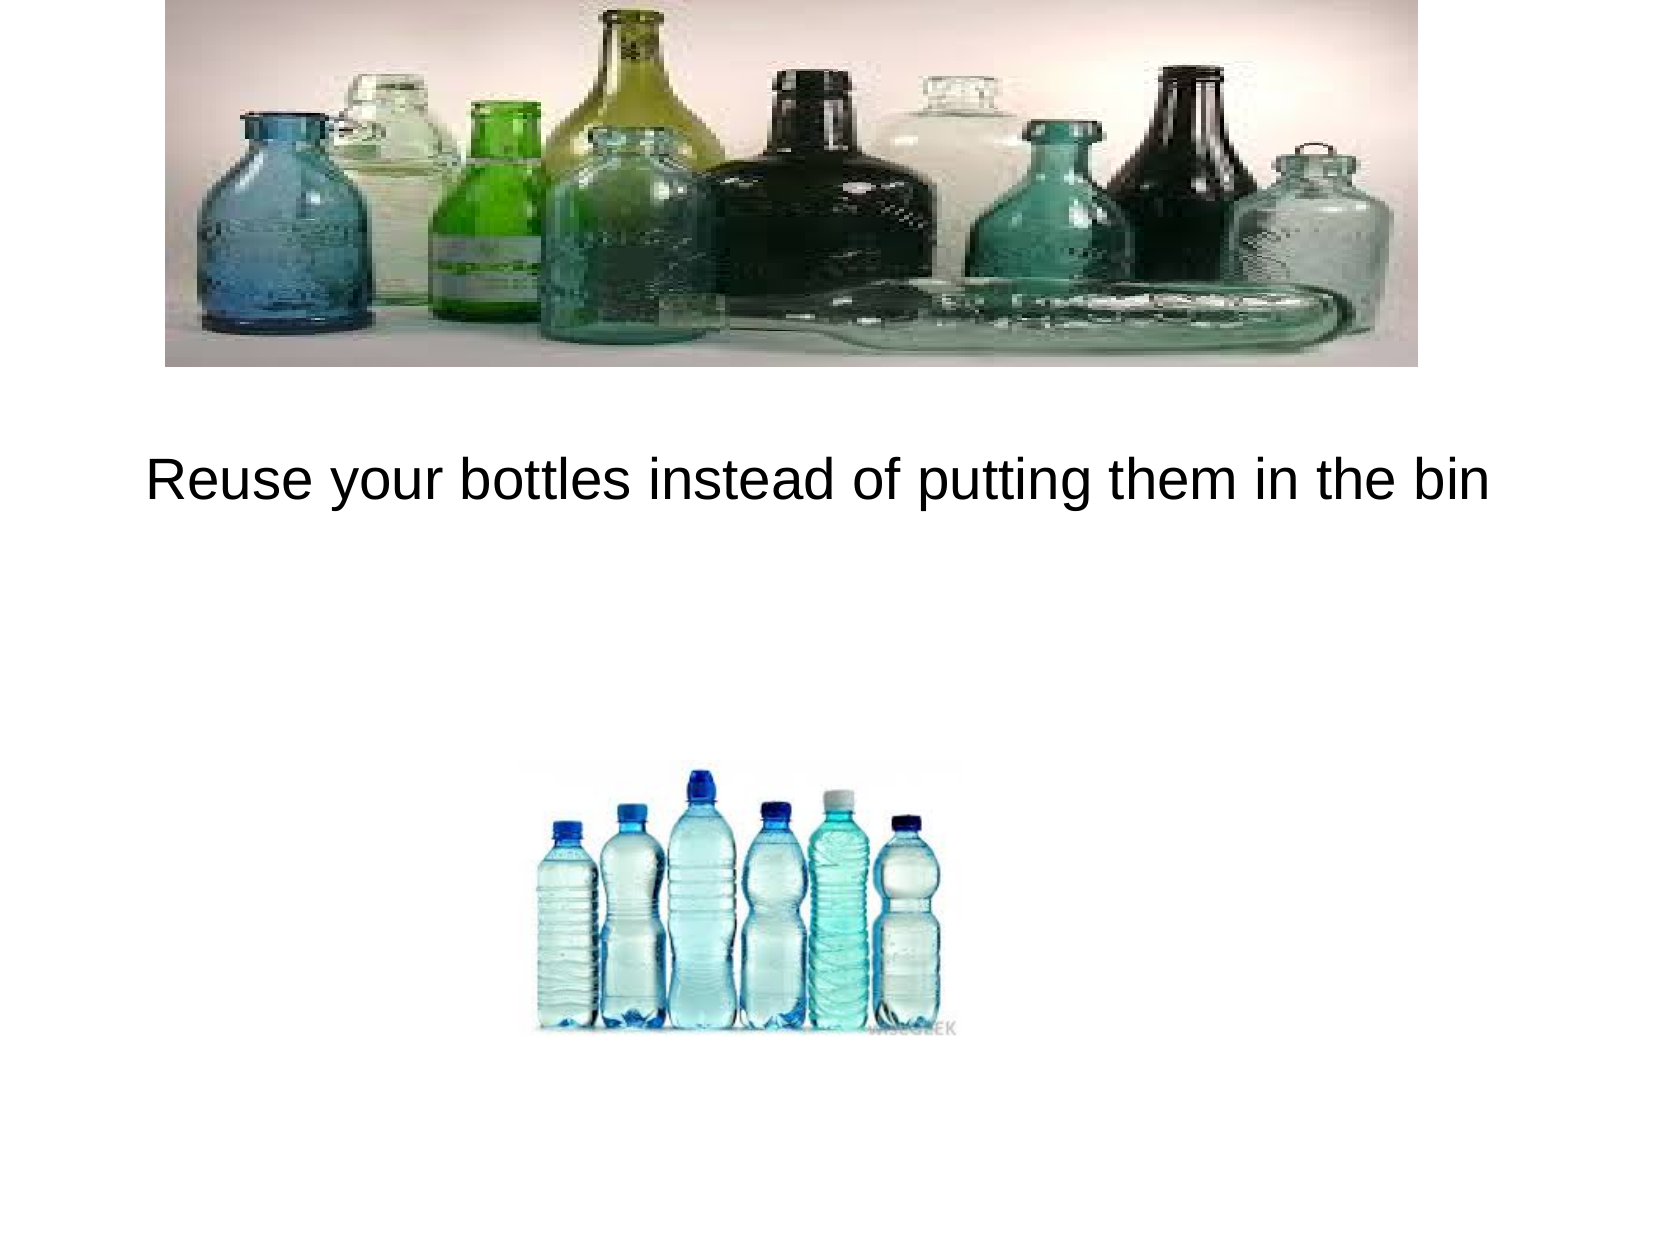

Reuse your bottles instead of putting them in the bin